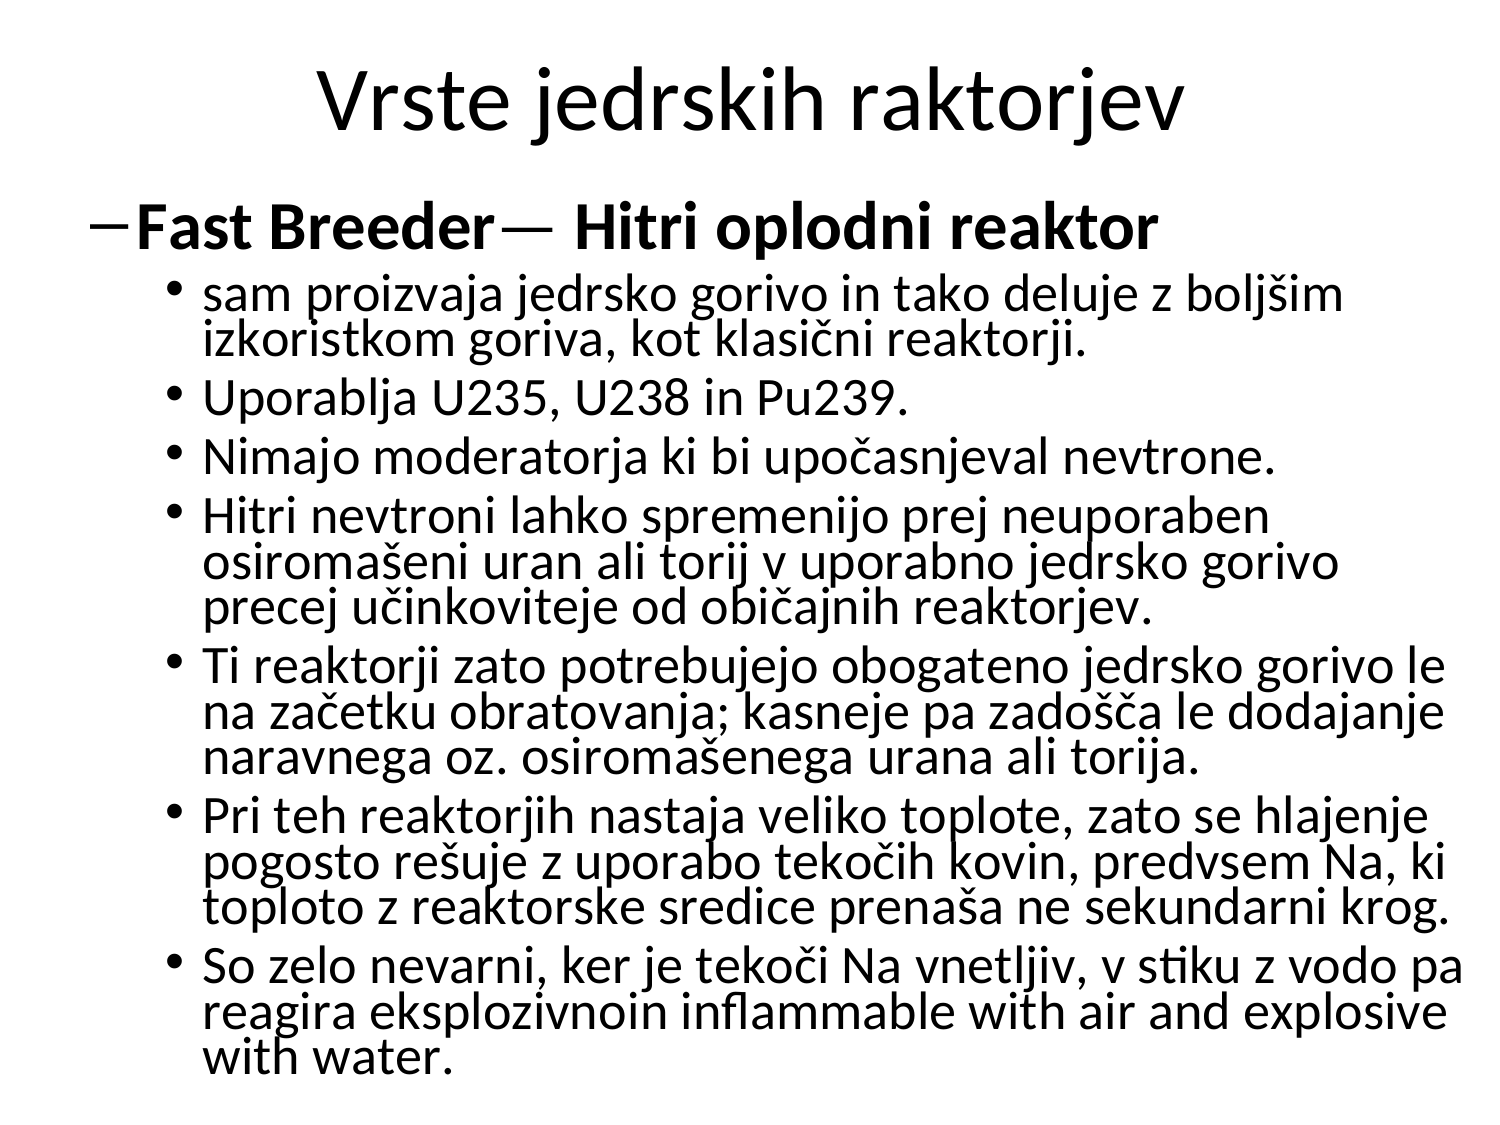

Vrste jedrskih raktorjev
Fast Breeder— Hitri oplodni reaktor
sam proizvaja jedrsko gorivo in tako deluje z boljšim izkoristkom goriva, kot klasični reaktorji.
Uporablja U235, U238 in Pu239.
Nimajo moderatorja ki bi upočasnjeval nevtrone.
Hitri nevtroni lahko spremenijo prej neuporaben osiromašeni uran ali torij v uporabno jedrsko gorivo precej učinkoviteje od običajnih reaktorjev.
Ti reaktorji zato potrebujejo obogateno jedrsko gorivo le na začetku obratovanja; kasneje pa zadošča le dodajanje naravnega oz. osiromašenega urana ali torija.
Pri teh reaktorjih nastaja veliko toplote, zato se hlajenje pogosto rešuje z uporabo tekočih kovin, predvsem Na, ki toploto z reaktorske sredice prenaša ne sekundarni krog.
So zelo nevarni, ker je tekoči Na vnetljiv, v stiku z vodo pa reagira eksplozivnoin inflammable with air and explosive with water.